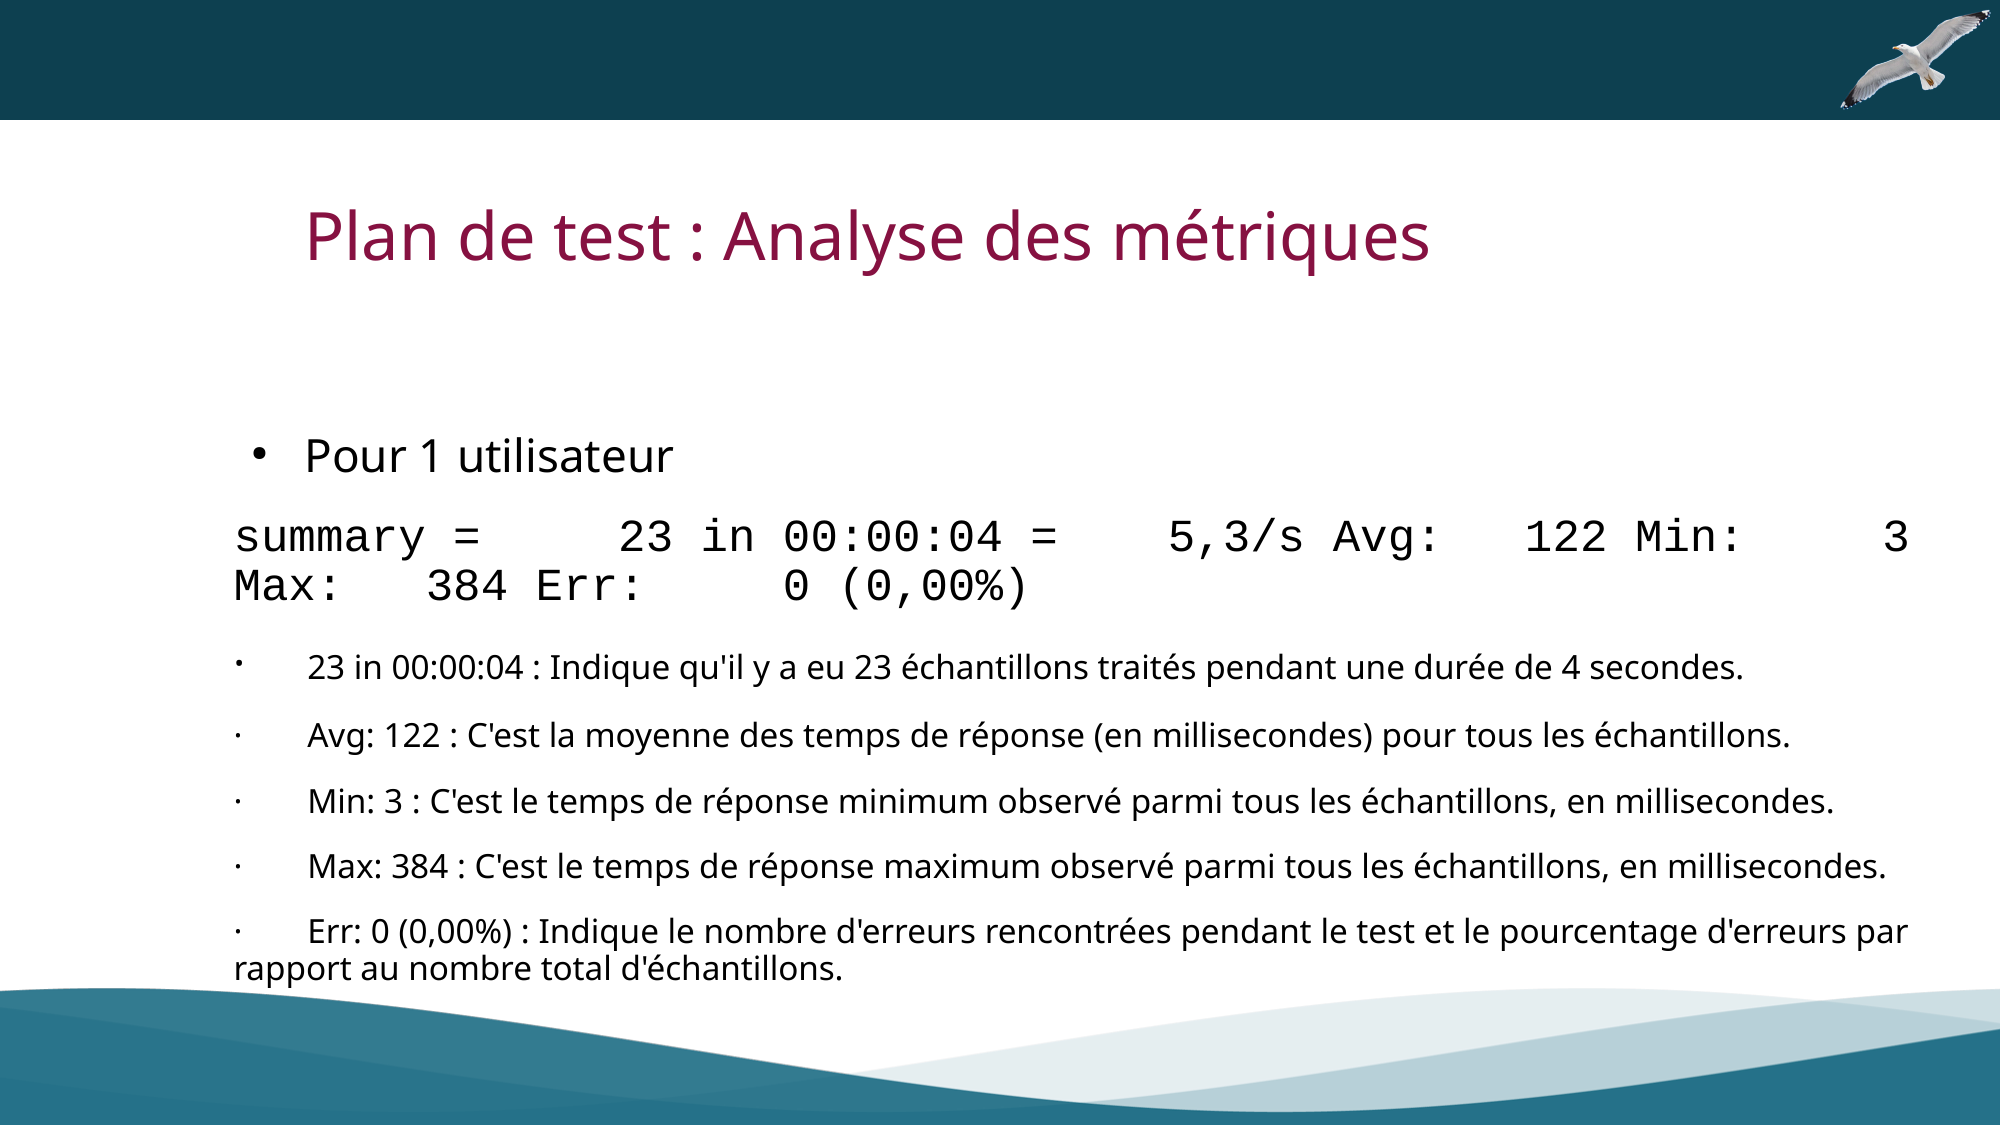

Plan de test : Analyse des métriques
# Pour 1 utilisateur
summary = 23 in 00:00:04 = 5,3/s Avg: 122 Min: 3 Max: 384 Err: 0 (0,00%)
·	23 in 00:00:04 : Indique qu'il y a eu 23 échantillons traités pendant une durée de 4 secondes.
·	Avg: 122 : C'est la moyenne des temps de réponse (en millisecondes) pour tous les échantillons.
·	Min: 3 : C'est le temps de réponse minimum observé parmi tous les échantillons, en millisecondes.
·	Max: 384 : C'est le temps de réponse maximum observé parmi tous les échantillons, en millisecondes.
·	Err: 0 (0,00%) : Indique le nombre d'erreurs rencontrées pendant le test et le pourcentage d'erreurs par rapport au nombre total d'échantillons.